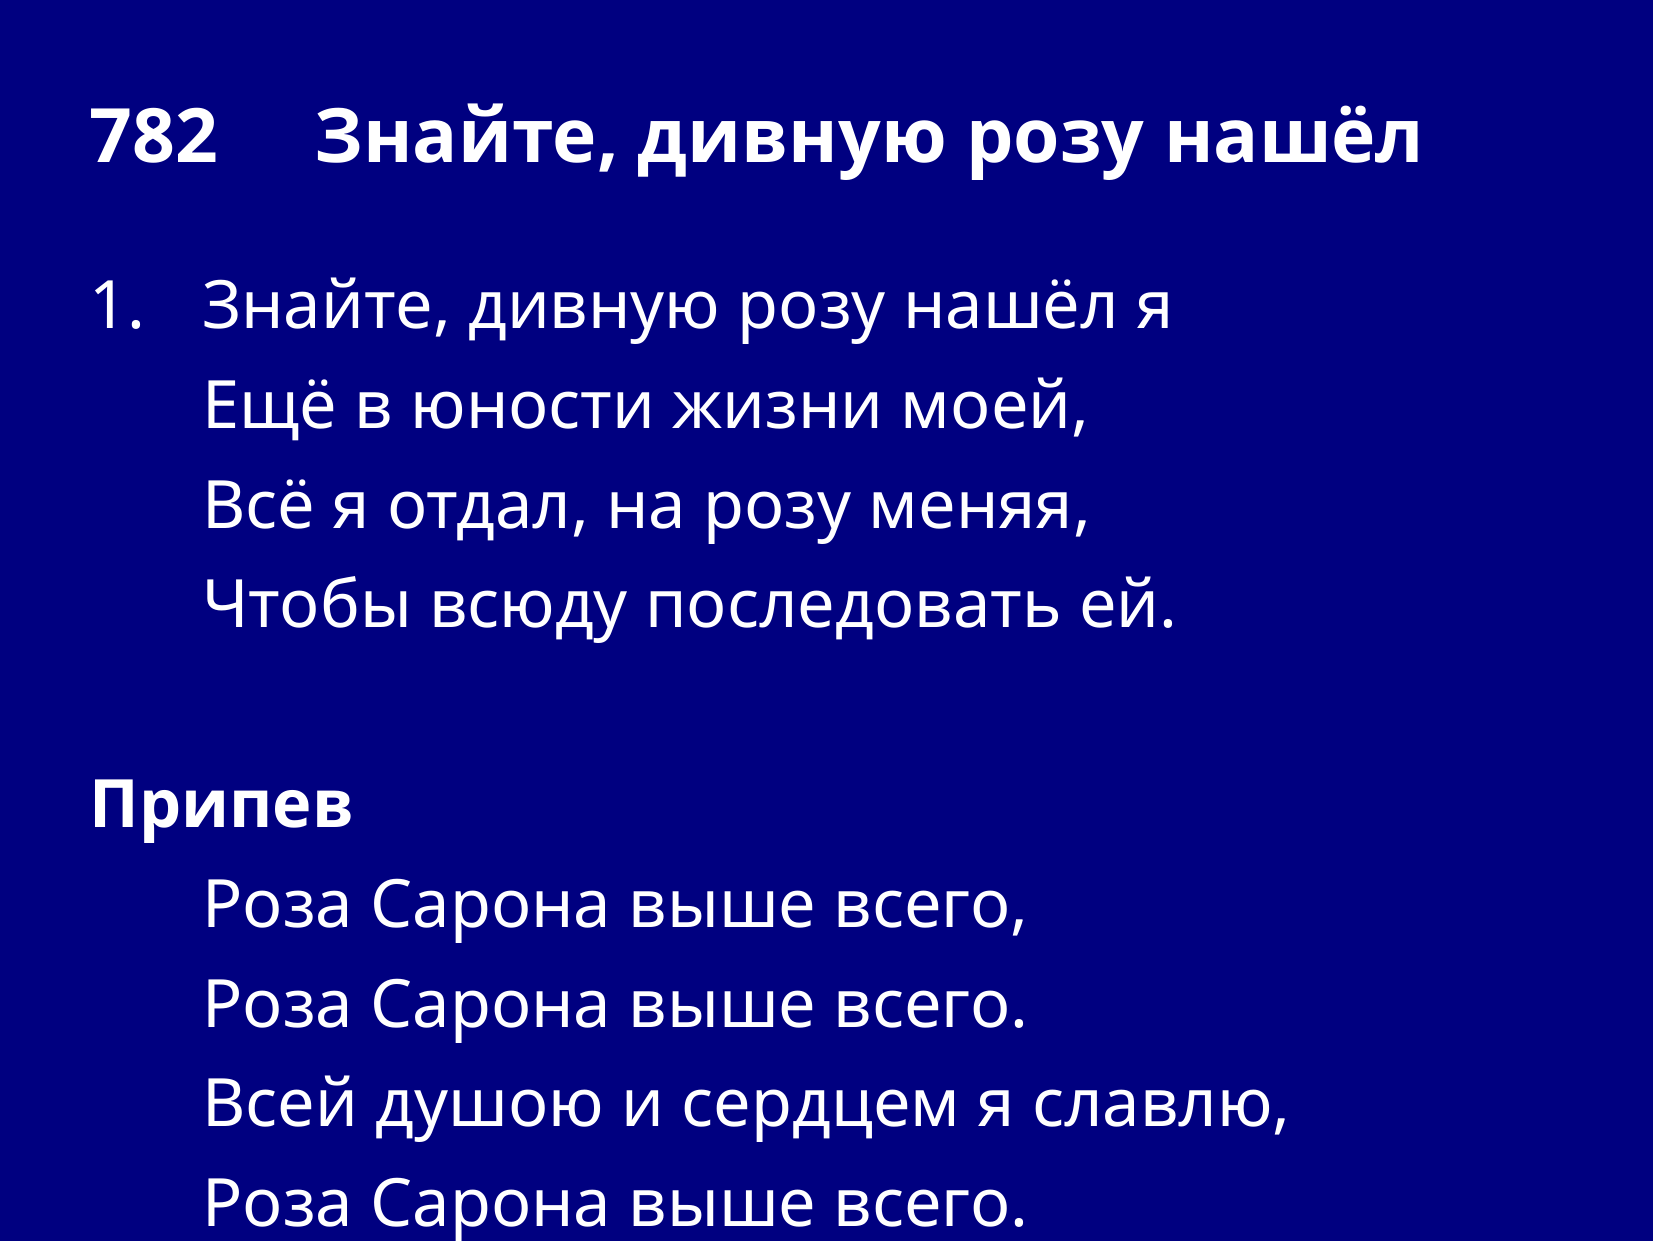

782	Знайте, дивную розу нашёл
1.	Знайте, дивную розу нашёл я
	Ещё в юности жизни моей,
	Всё я отдал, на розу меняя,
	Чтобы всюду последовать ей.
Припев
	Роза Сарона выше всего,
	Роза Сарона выше всего.
	Всей душою и сердцем я славлю,
	Роза Сарона выше всего.